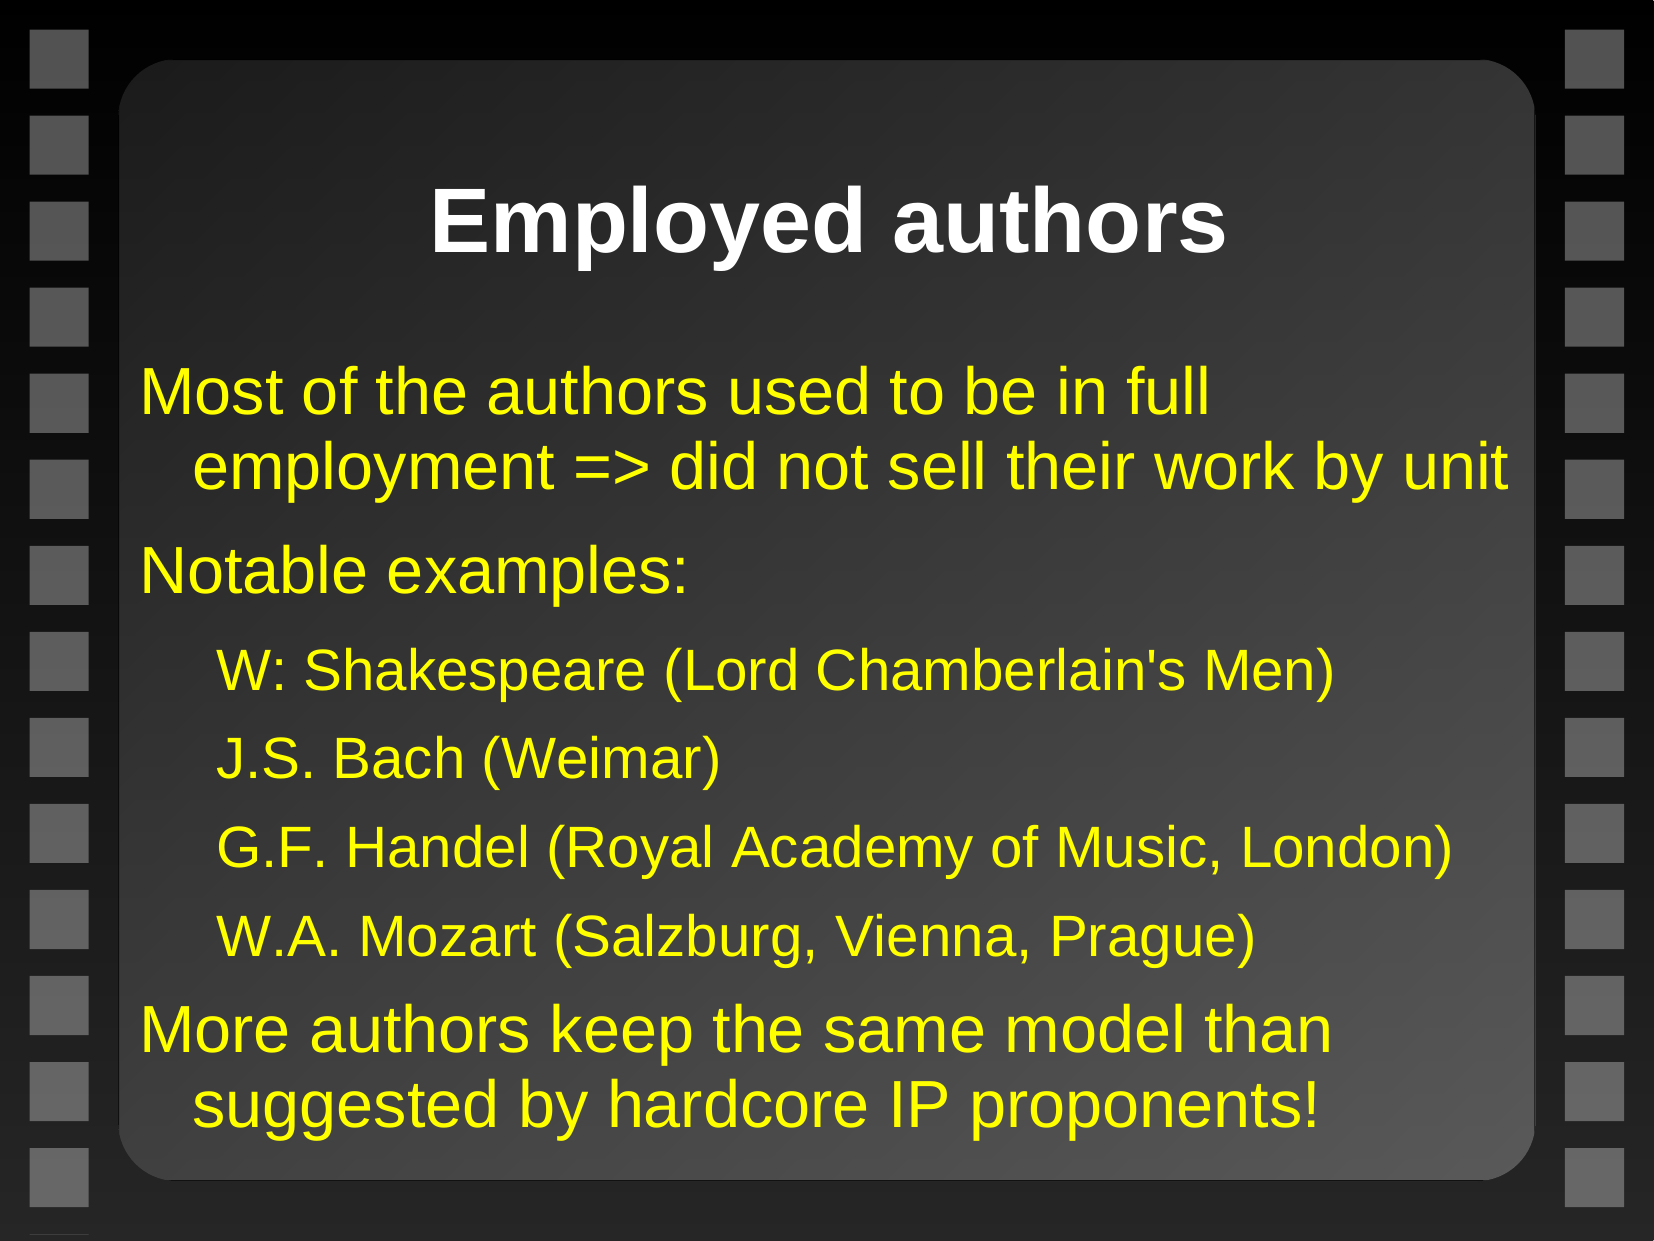

# Employed authors
Most of the authors used to be in full employment => did not sell their work by unit
Notable examples:
W: Shakespeare (Lord Chamberlain's Men)
J.S. Bach (Weimar)
G.F. Handel (Royal Academy of Music, London)
W.A. Mozart (Salzburg, Vienna, Prague)
More authors keep the same model than suggested by hardcore IP proponents!